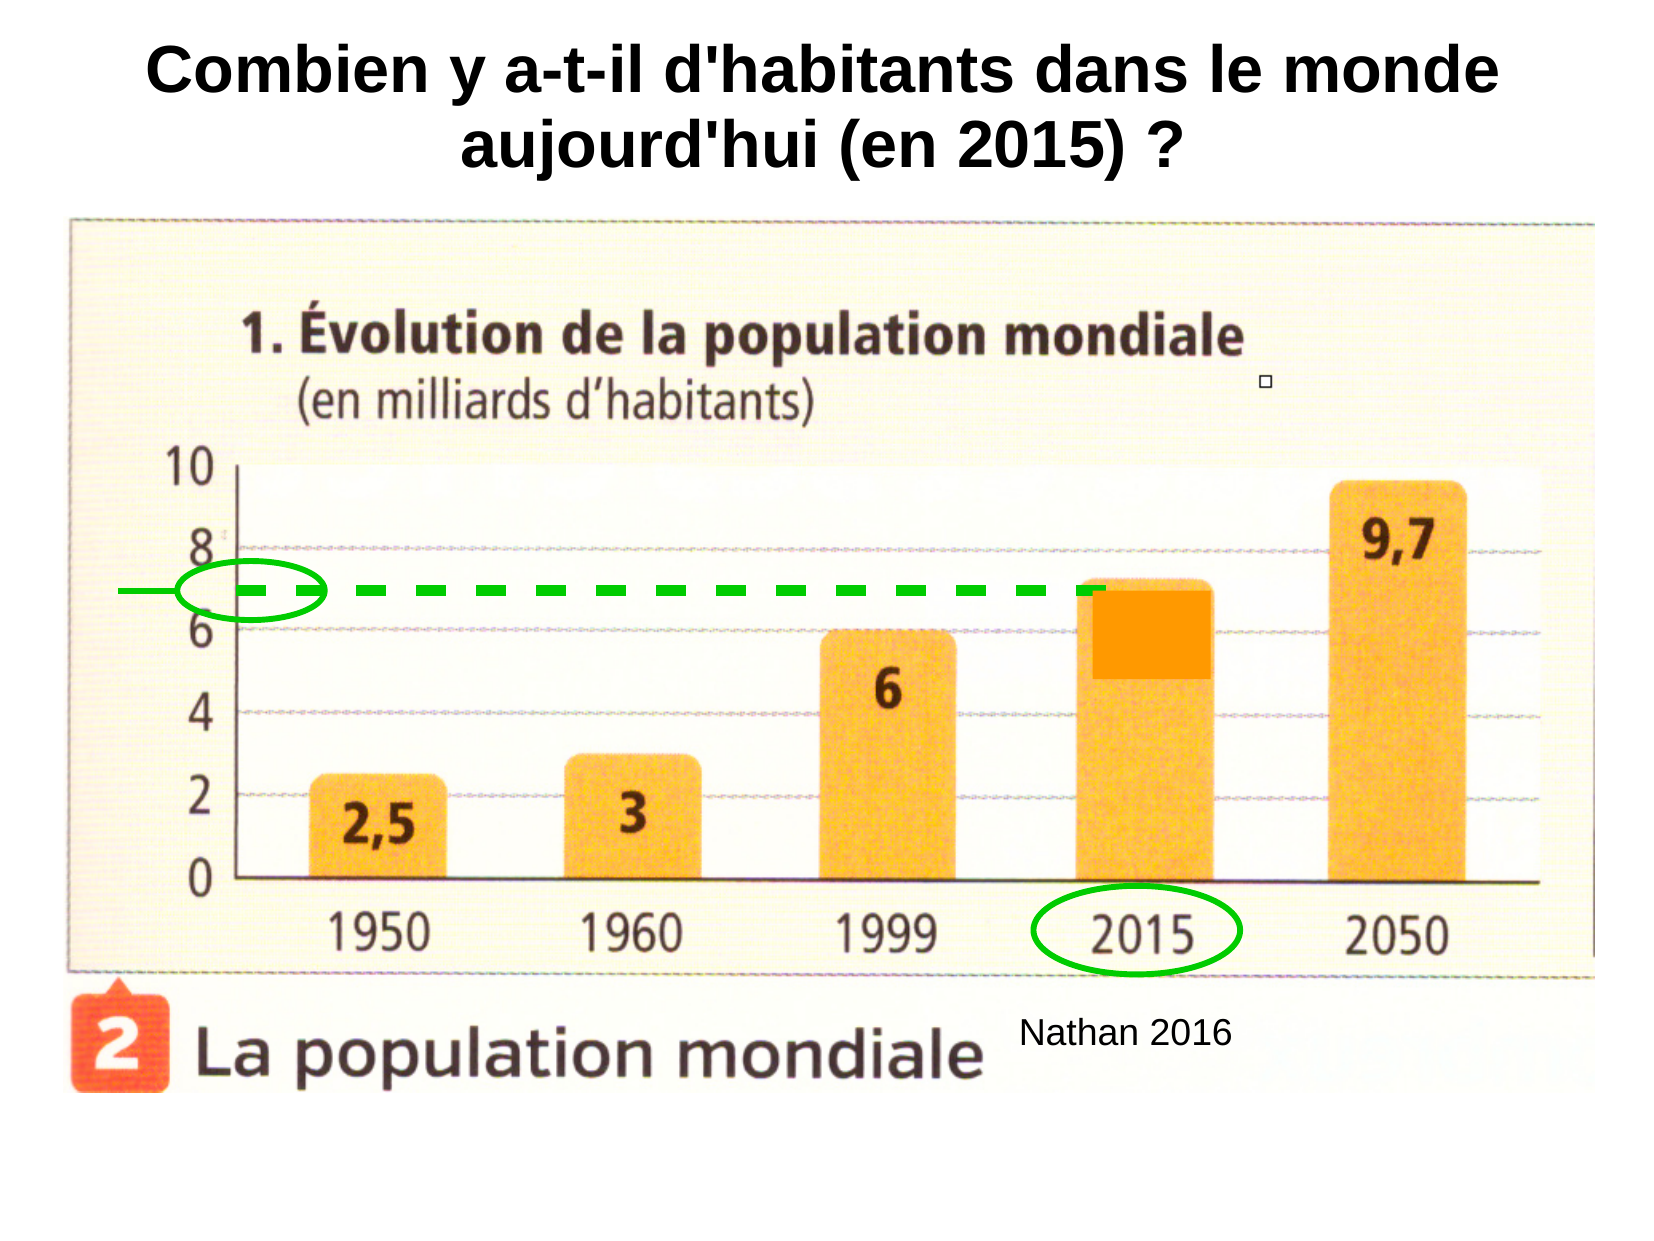

# Combien y a-t-il d'habitants dans le monde aujourd'hui (en 2015) ?
EN BARRES
7
Nathan 2016